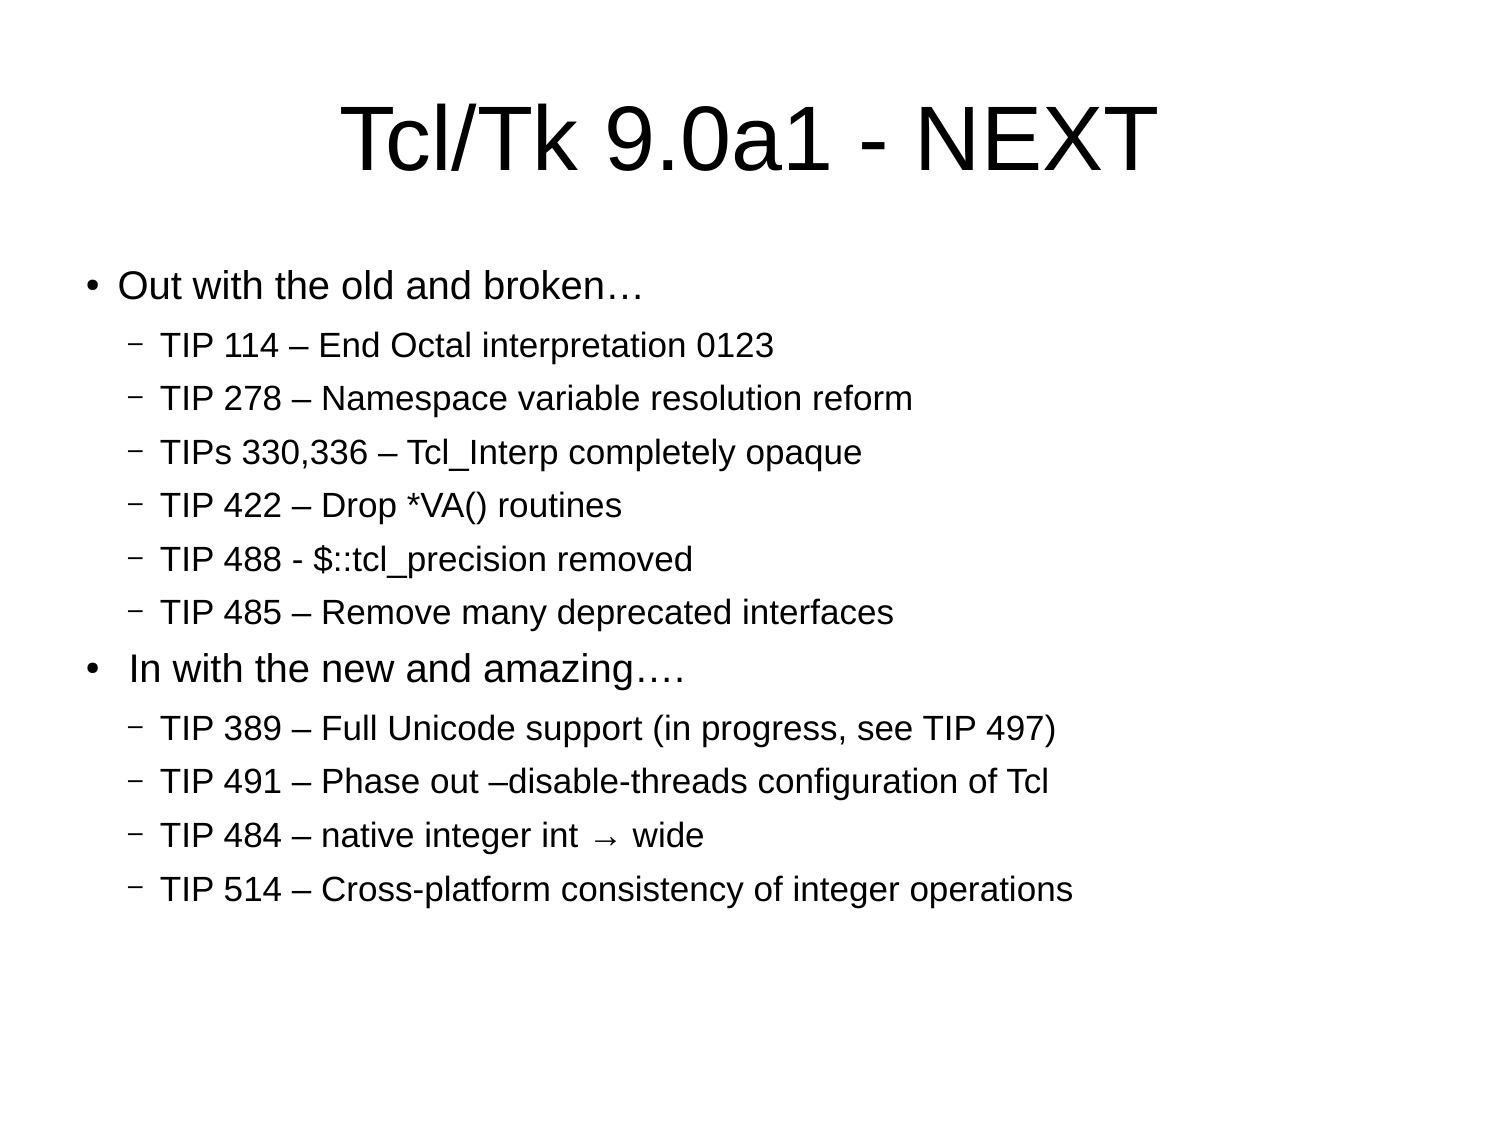

# Tcl/Tk 9.0a1 - NEXT
Out with the old and broken…
TIP 114 – End Octal interpretation 0123
TIP 278 – Namespace variable resolution reform
TIPs 330,336 – Tcl_Interp completely opaque
TIP 422 – Drop *VA() routines
TIP 488 - $::tcl_precision removed
TIP 485 – Remove many deprecated interfaces
 In with the new and amazing….
TIP 389 – Full Unicode support (in progress, see TIP 497)
TIP 491 – Phase out –disable-threads configuration of Tcl
TIP 484 – native integer int → wide
TIP 514 – Cross-platform consistency of integer operations